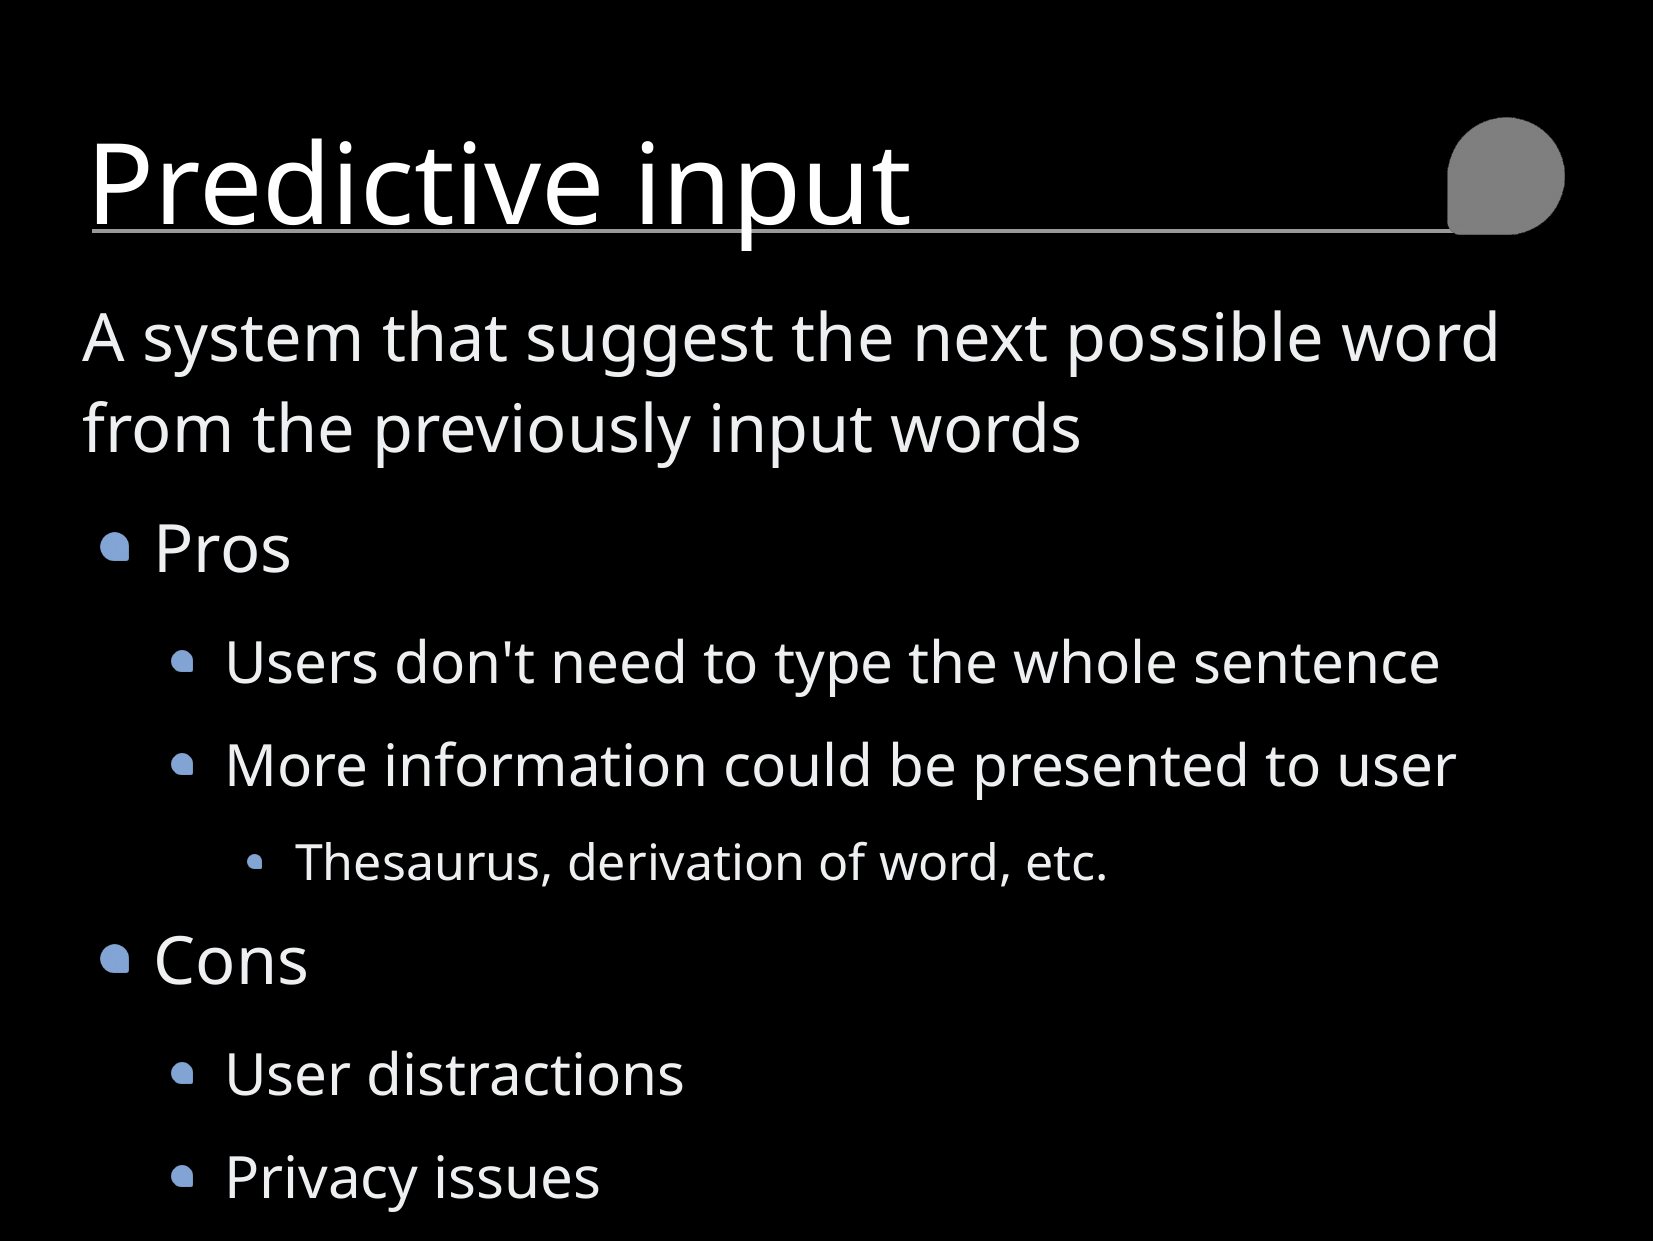

# Predictive input
A system that suggest the next possible word from the previously input words
Pros
Users don't need to type the whole sentence
More information could be presented to user
Thesaurus, derivation of word, etc.
Cons
User distractions
Privacy issues